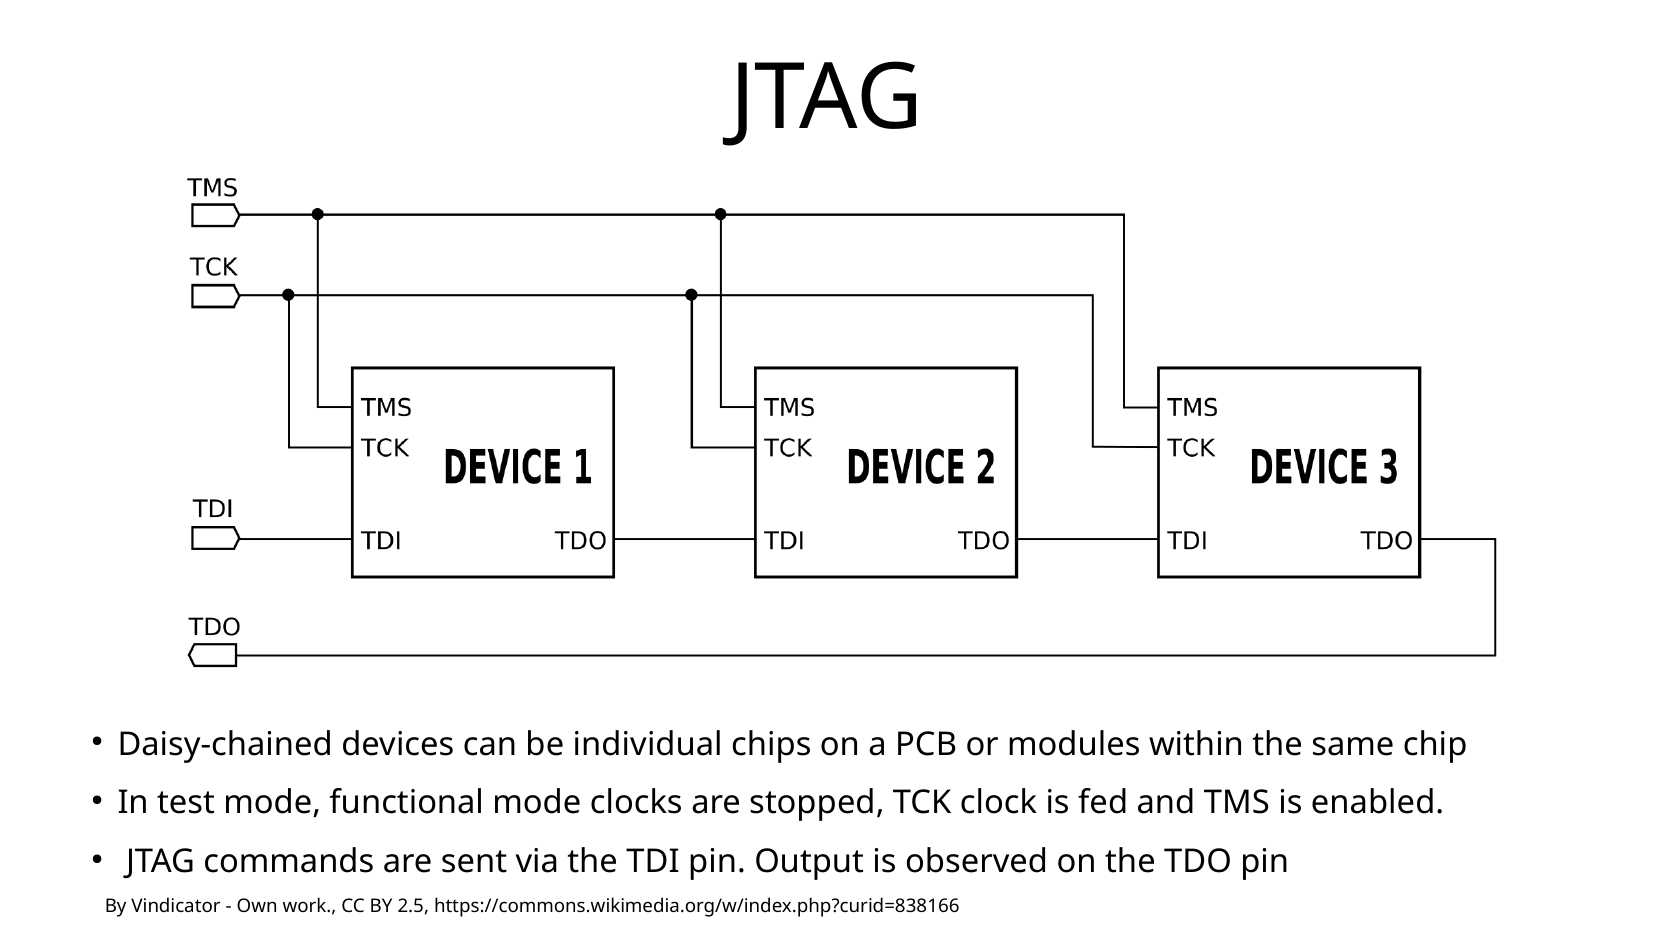

# JTAG
Daisy-chained devices can be individual chips on a PCB or modules within the same chip
In test mode, functional mode clocks are stopped, TCK clock is fed and TMS is enabled.
 JTAG commands are sent via the TDI pin. Output is observed on the TDO pin
By Vindicator - Own work., CC BY 2.5, https://commons.wikimedia.org/w/index.php?curid=838166